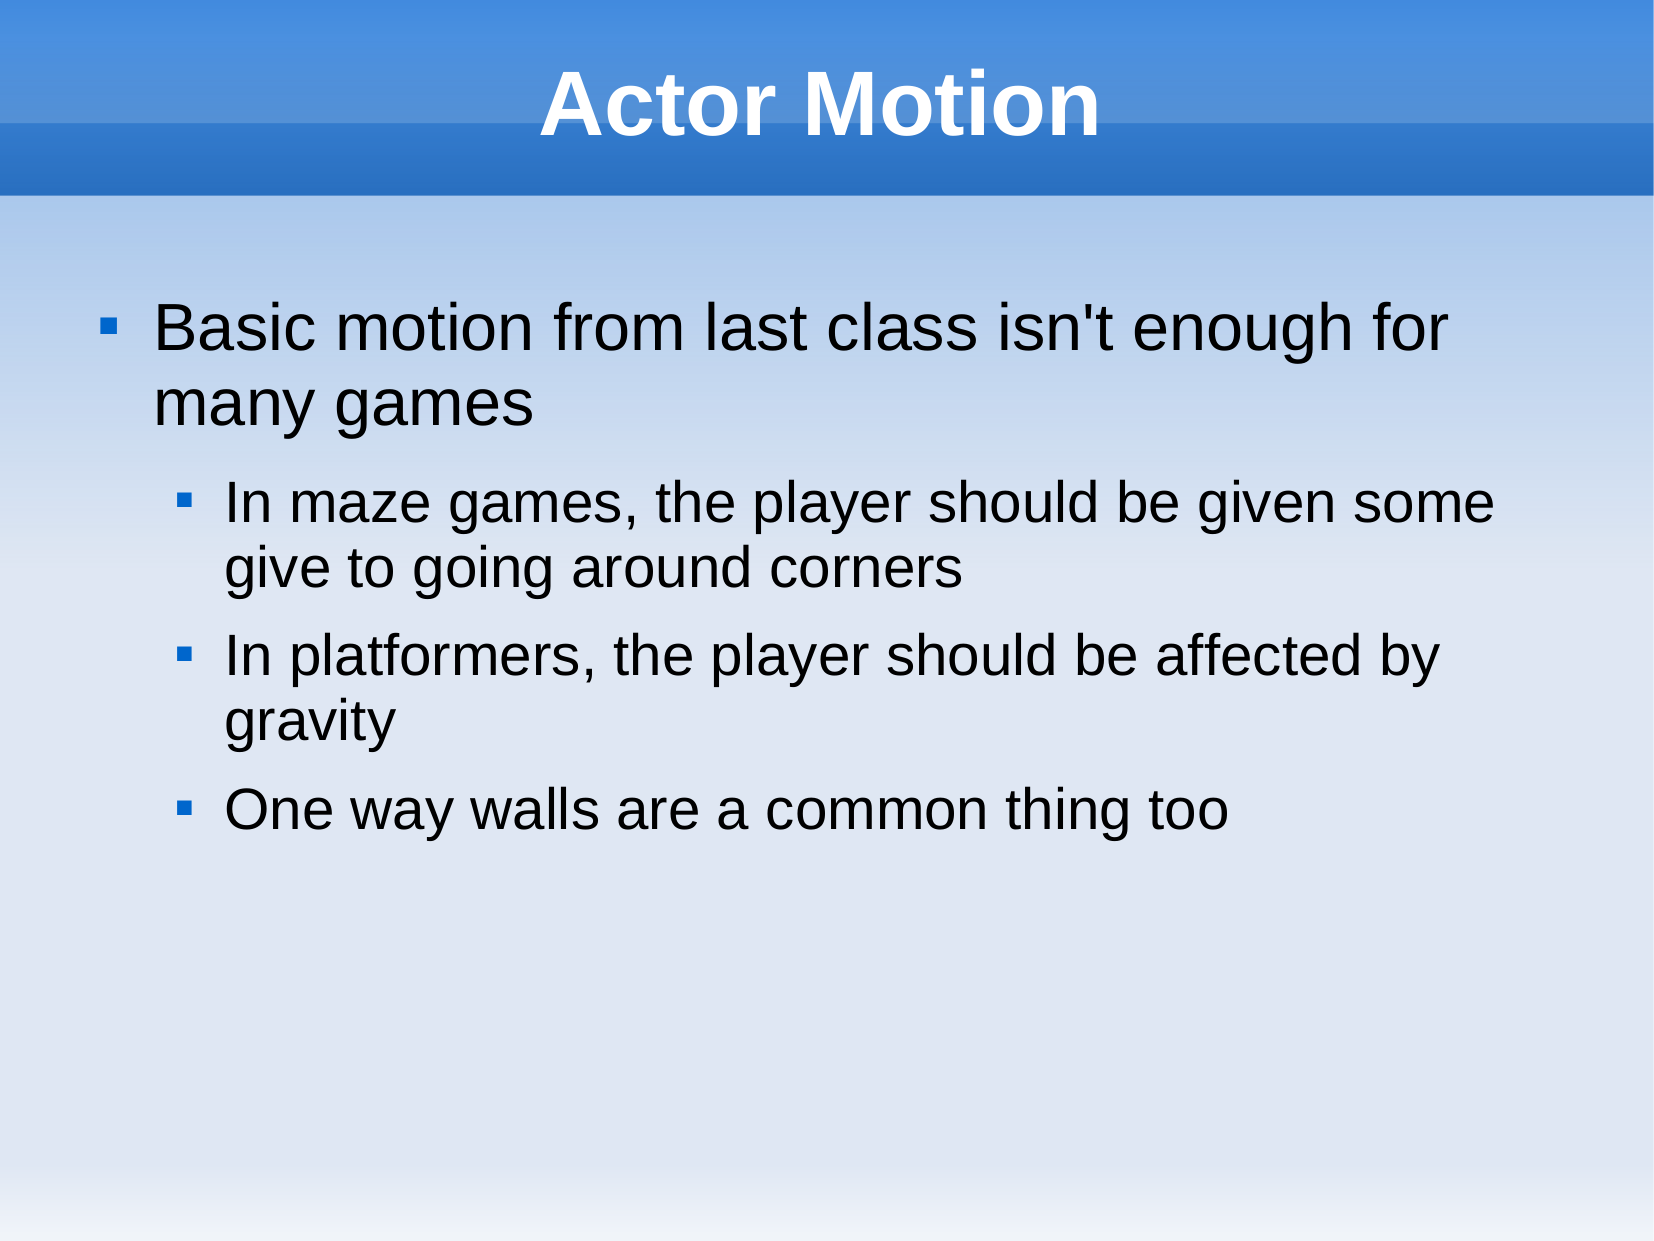

# Actor Motion
Basic motion from last class isn't enough for many games
In maze games, the player should be given some give to going around corners
In platformers, the player should be affected by gravity
One way walls are a common thing too